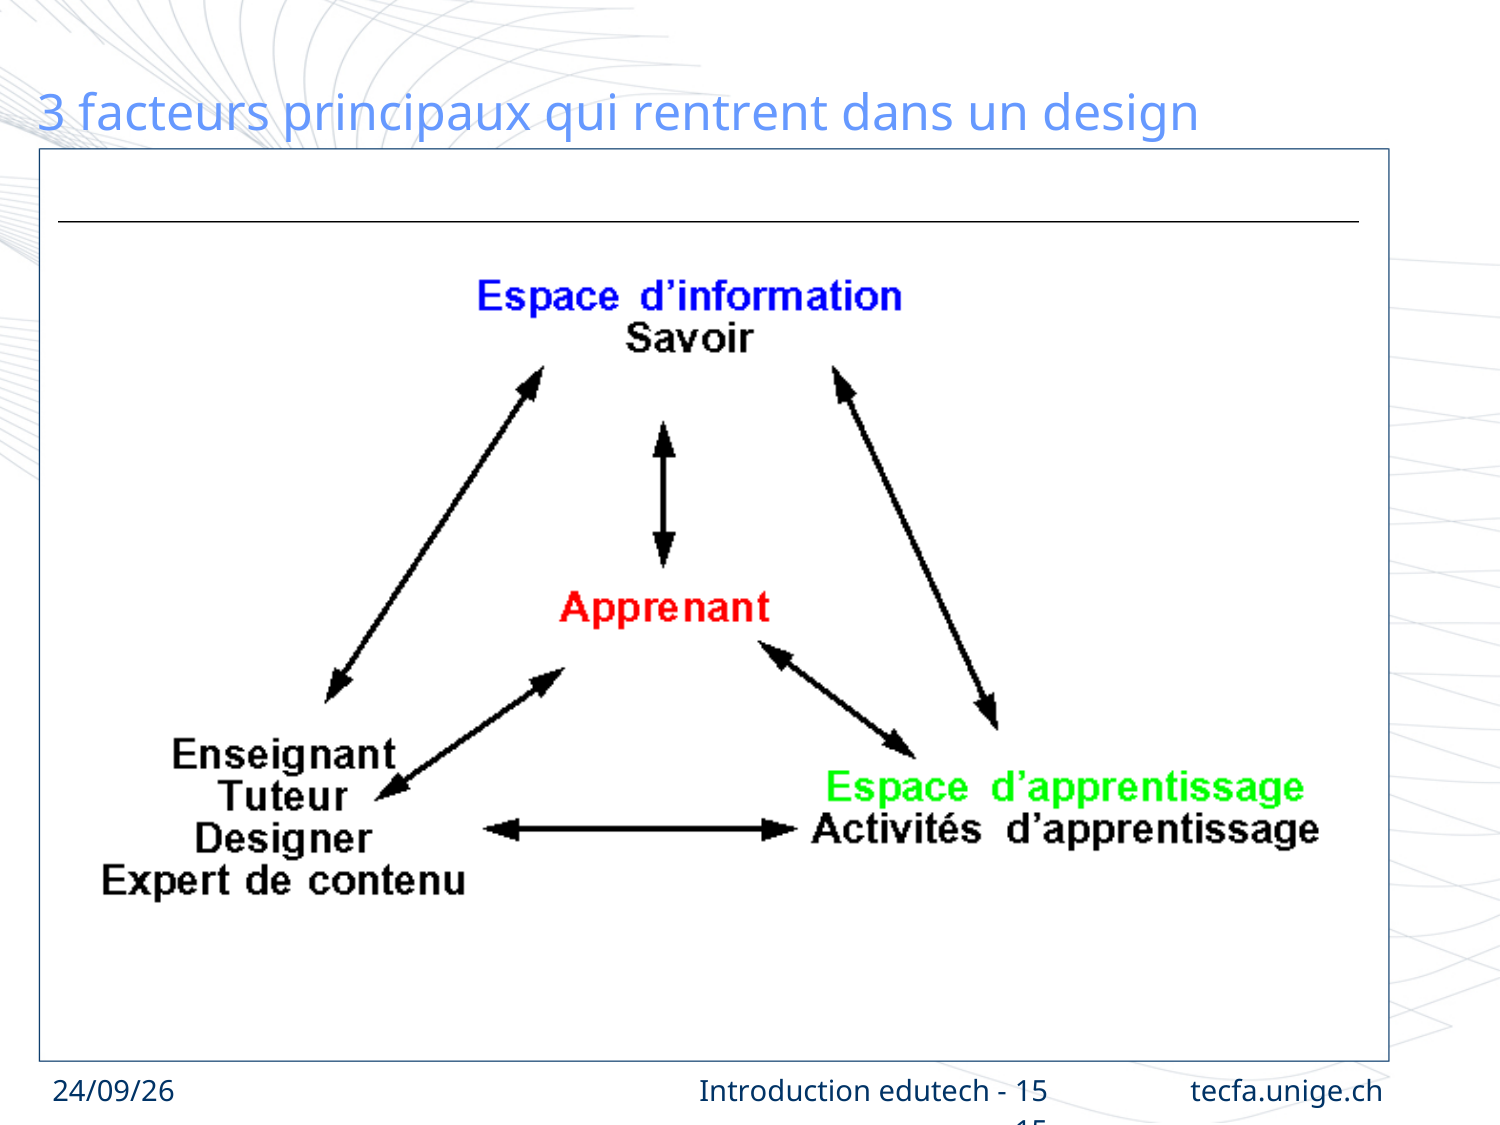

# 3 facteurs principaux qui rentrent dans un design
15